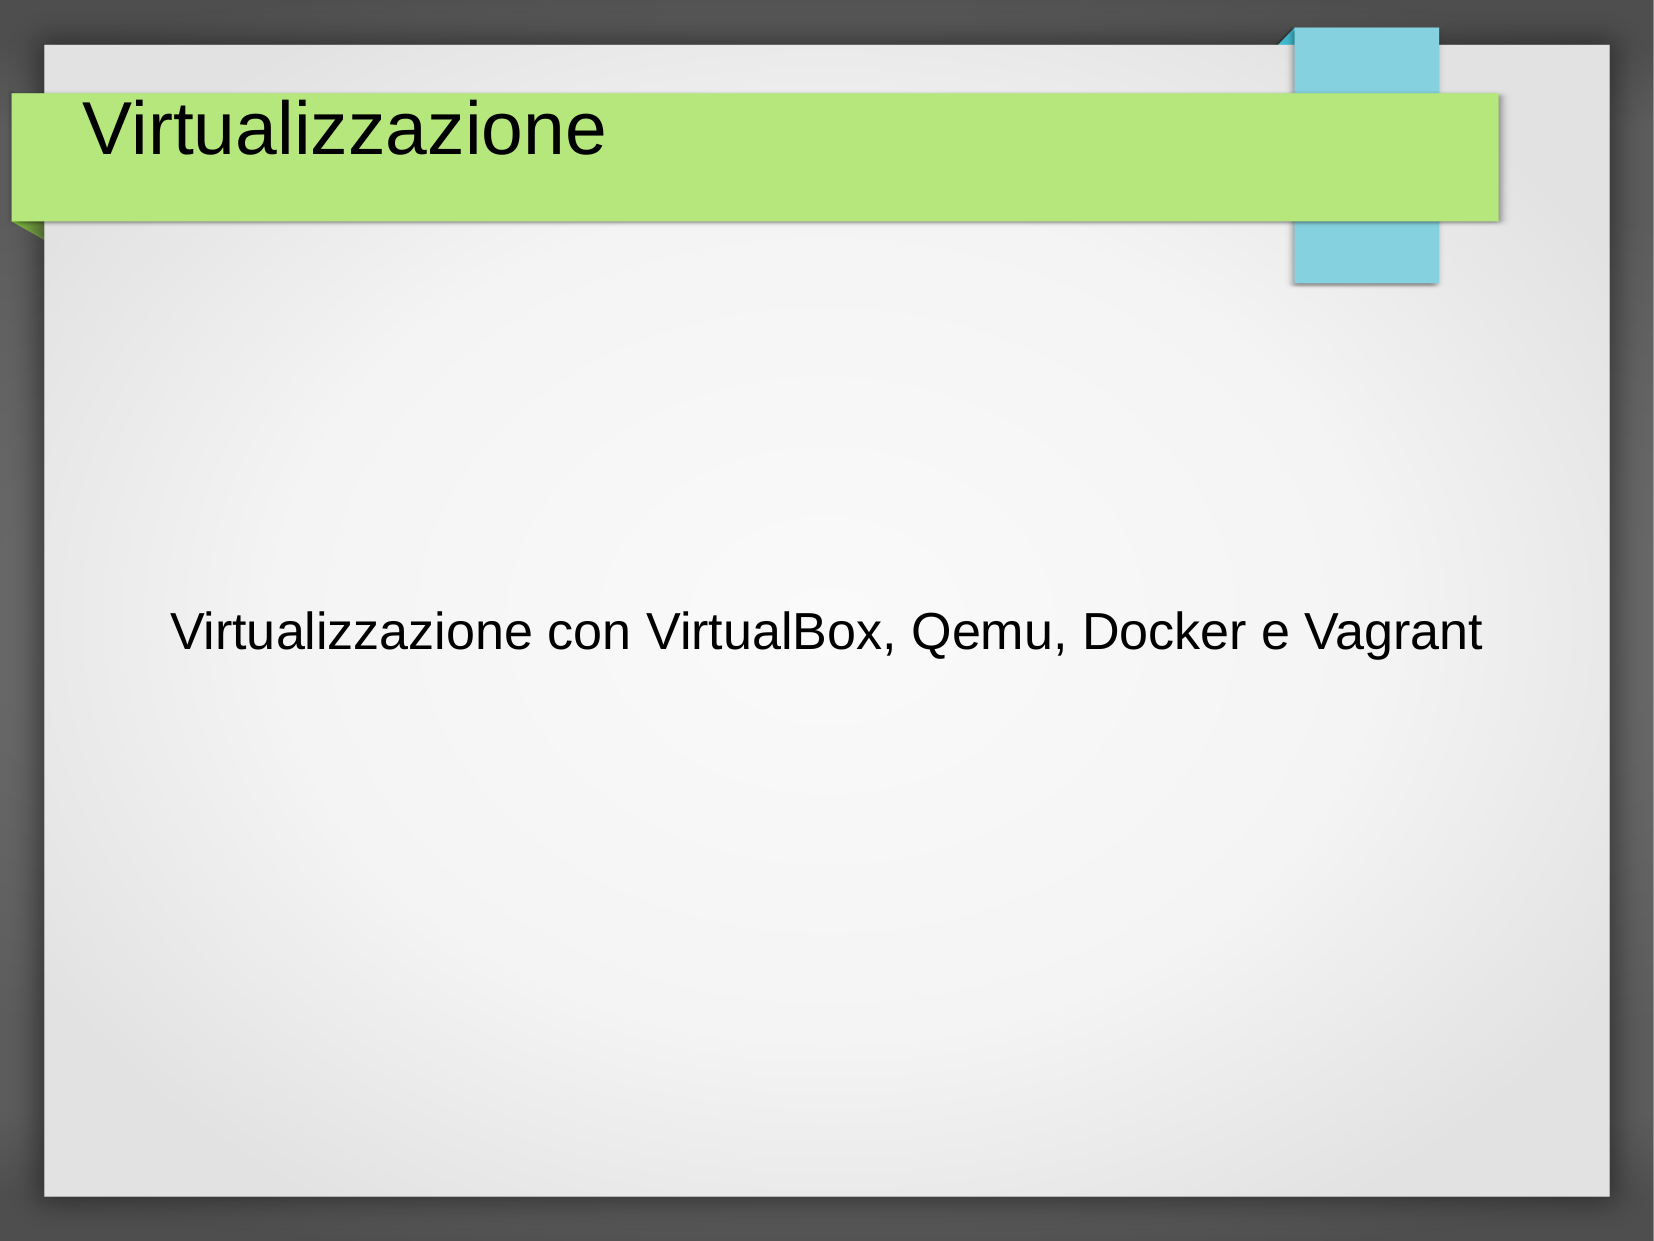

# Virtualizzazione
Virtualizzazione con VirtualBox, Qemu, Docker e Vagrant